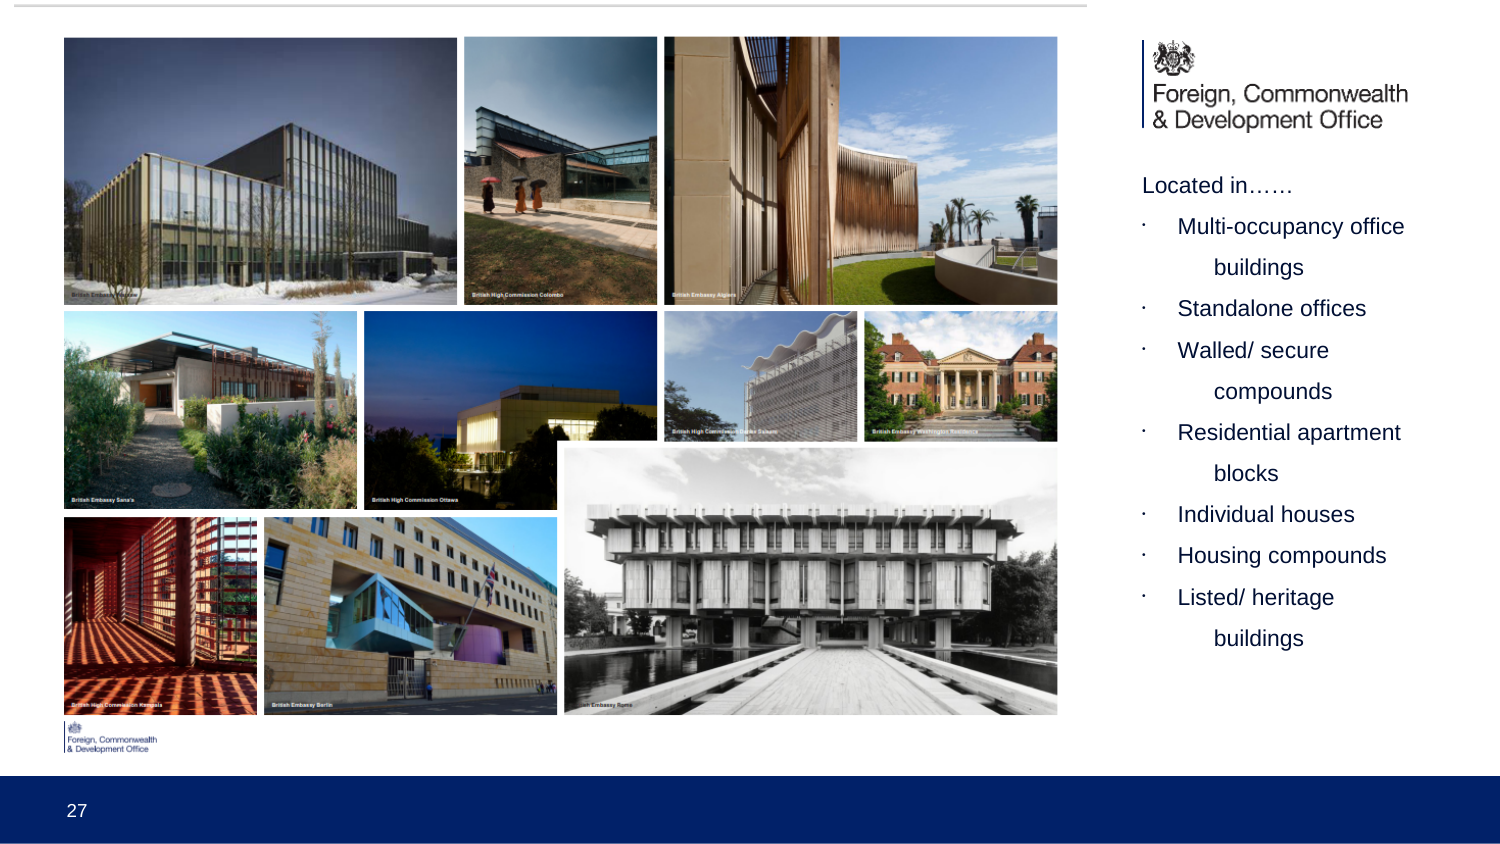

Located in……
Multi-occupancy office buildings
Standalone offices
Walled/ secure compounds
Residential apartment blocks
Individual houses
Housing compounds
Listed/ heritage buildings